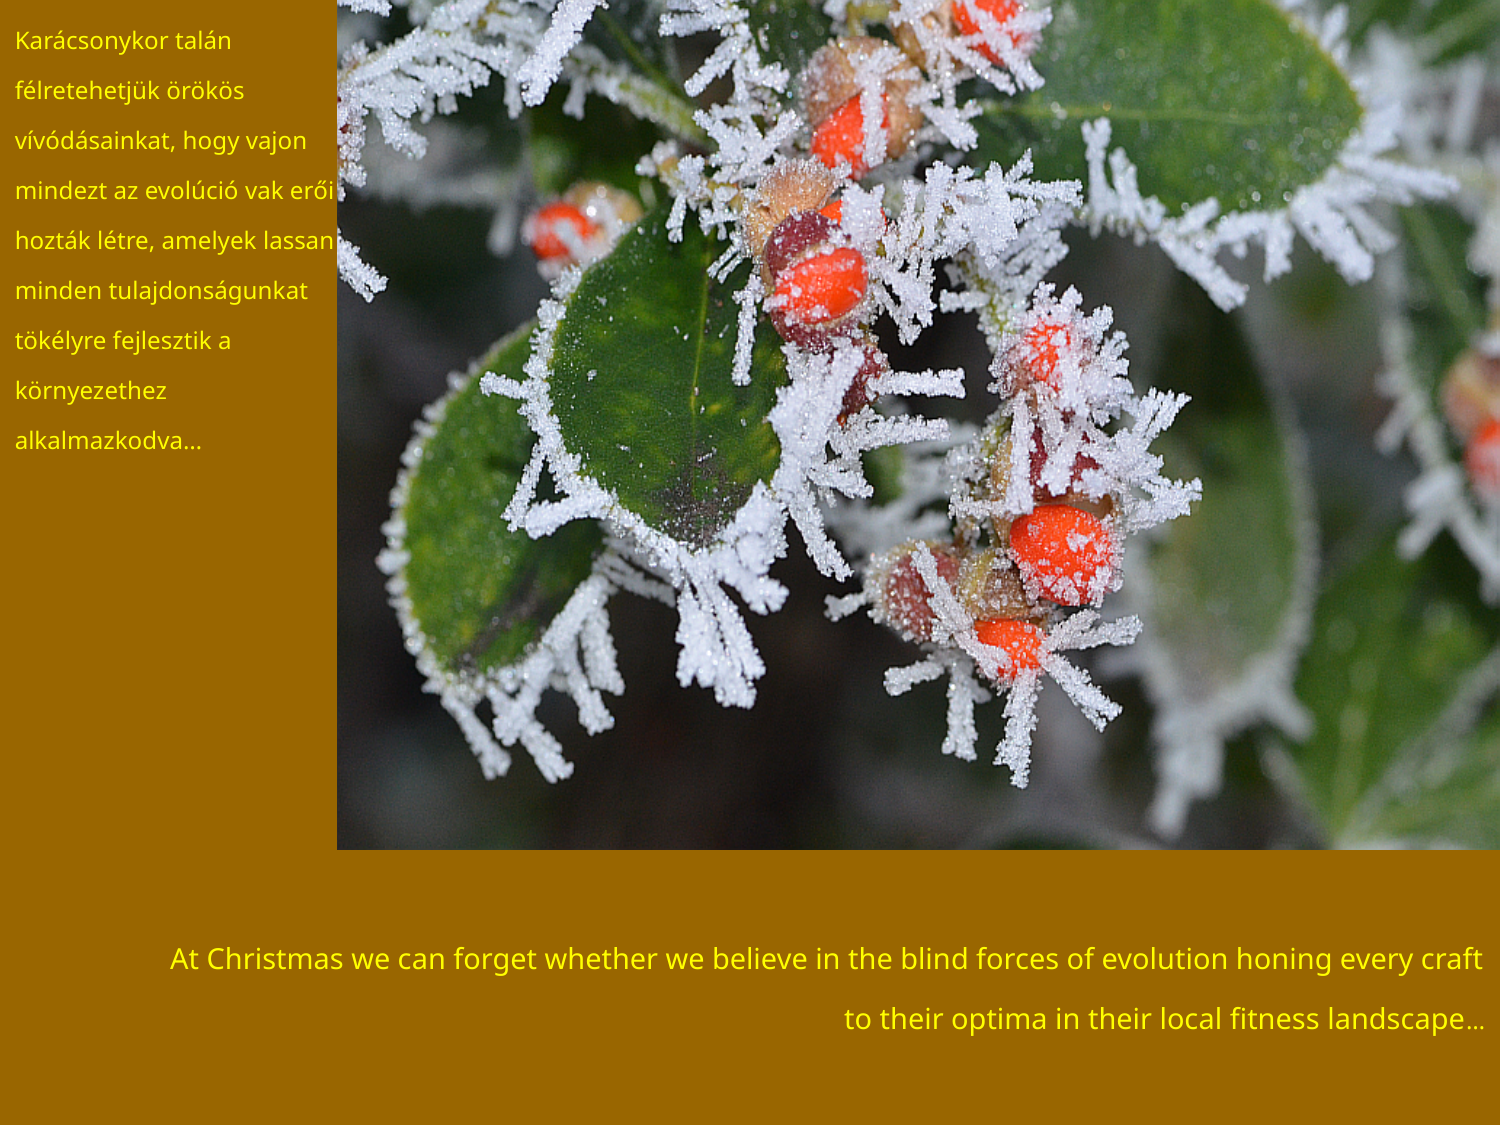

Karácsonykor talán félretehetjük örökös vívódásainkat, hogy vajon mindezt az evolúció vak erői hozták létre, amelyek lassan minden tulajdonságunkat tökélyre fejlesztik a környezethez alkalmazkodva…
At Christmas we can forget whether we believe in the blind forces of evolution honing every craft to their optima in their local fitness landscape…